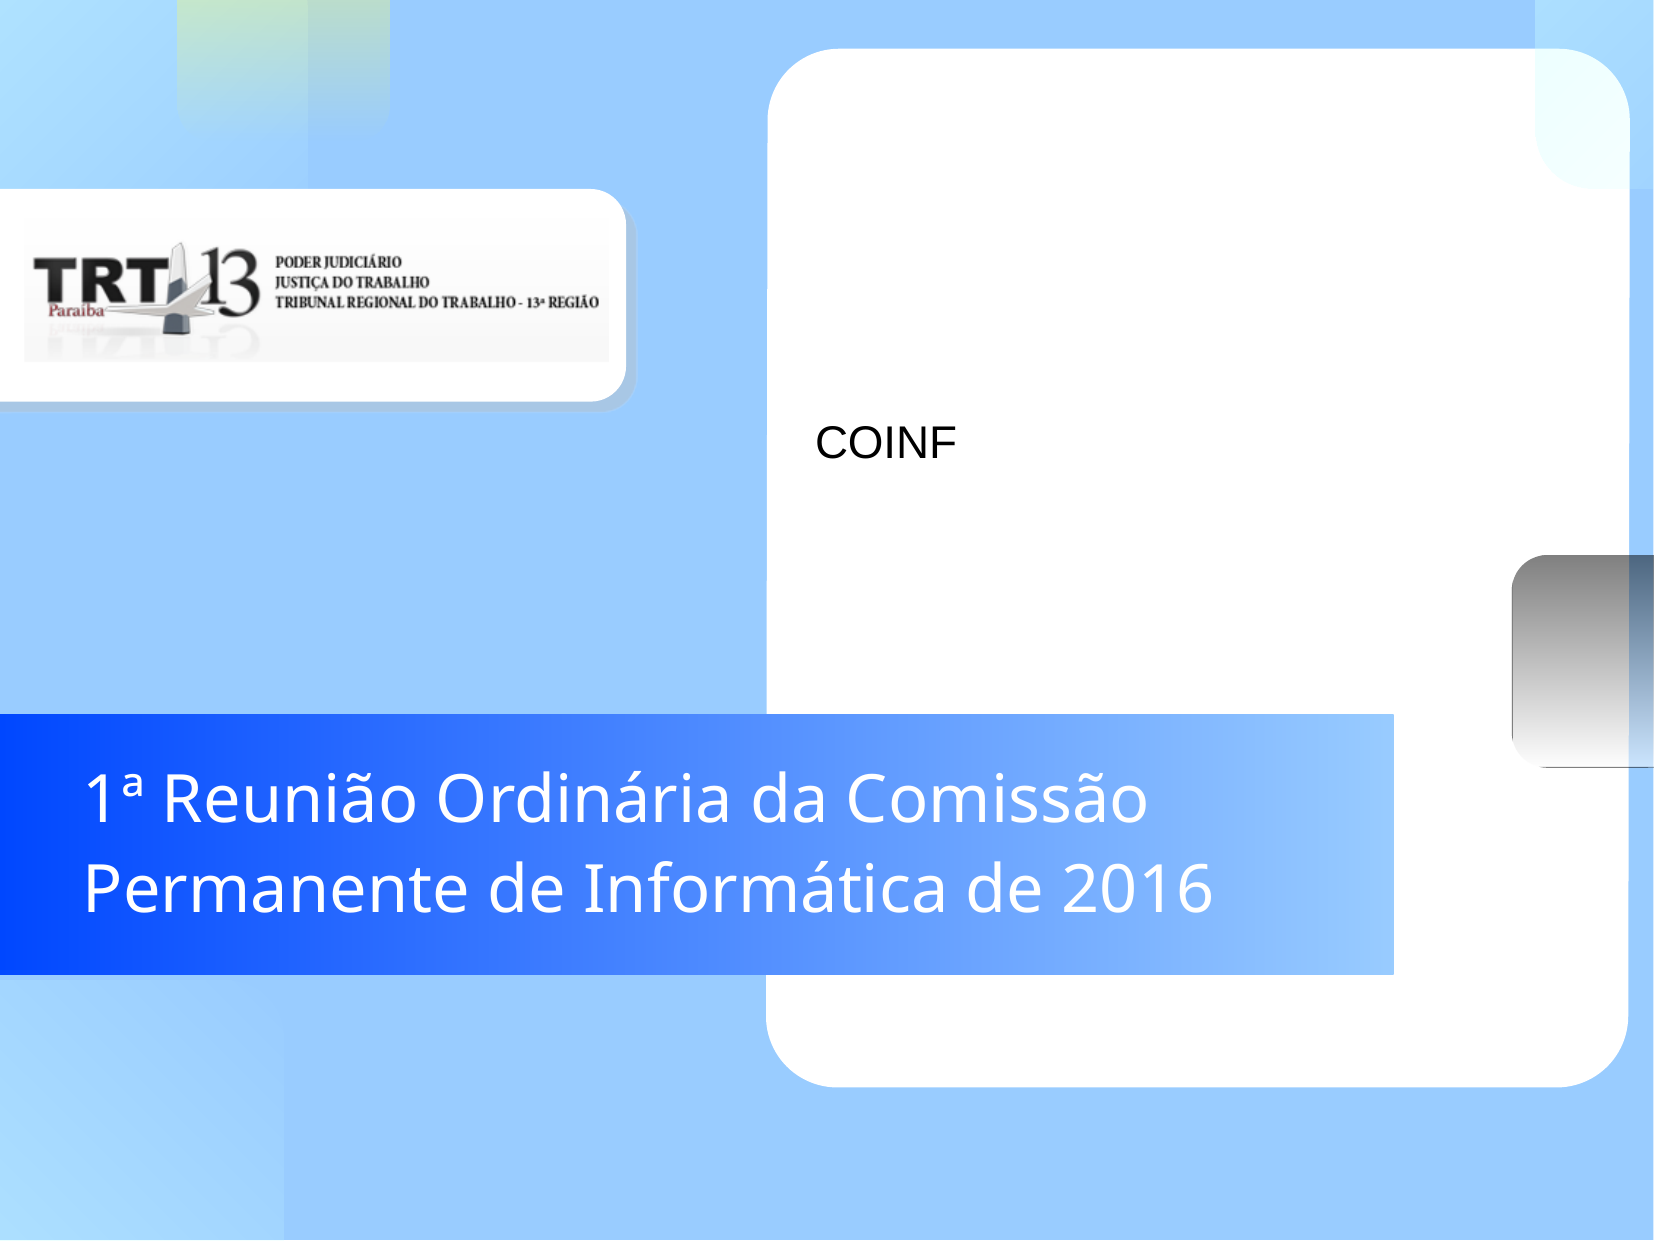

COINF
# 1ª Reunião Ordinária da Comissão Permanente de Informática de 2016